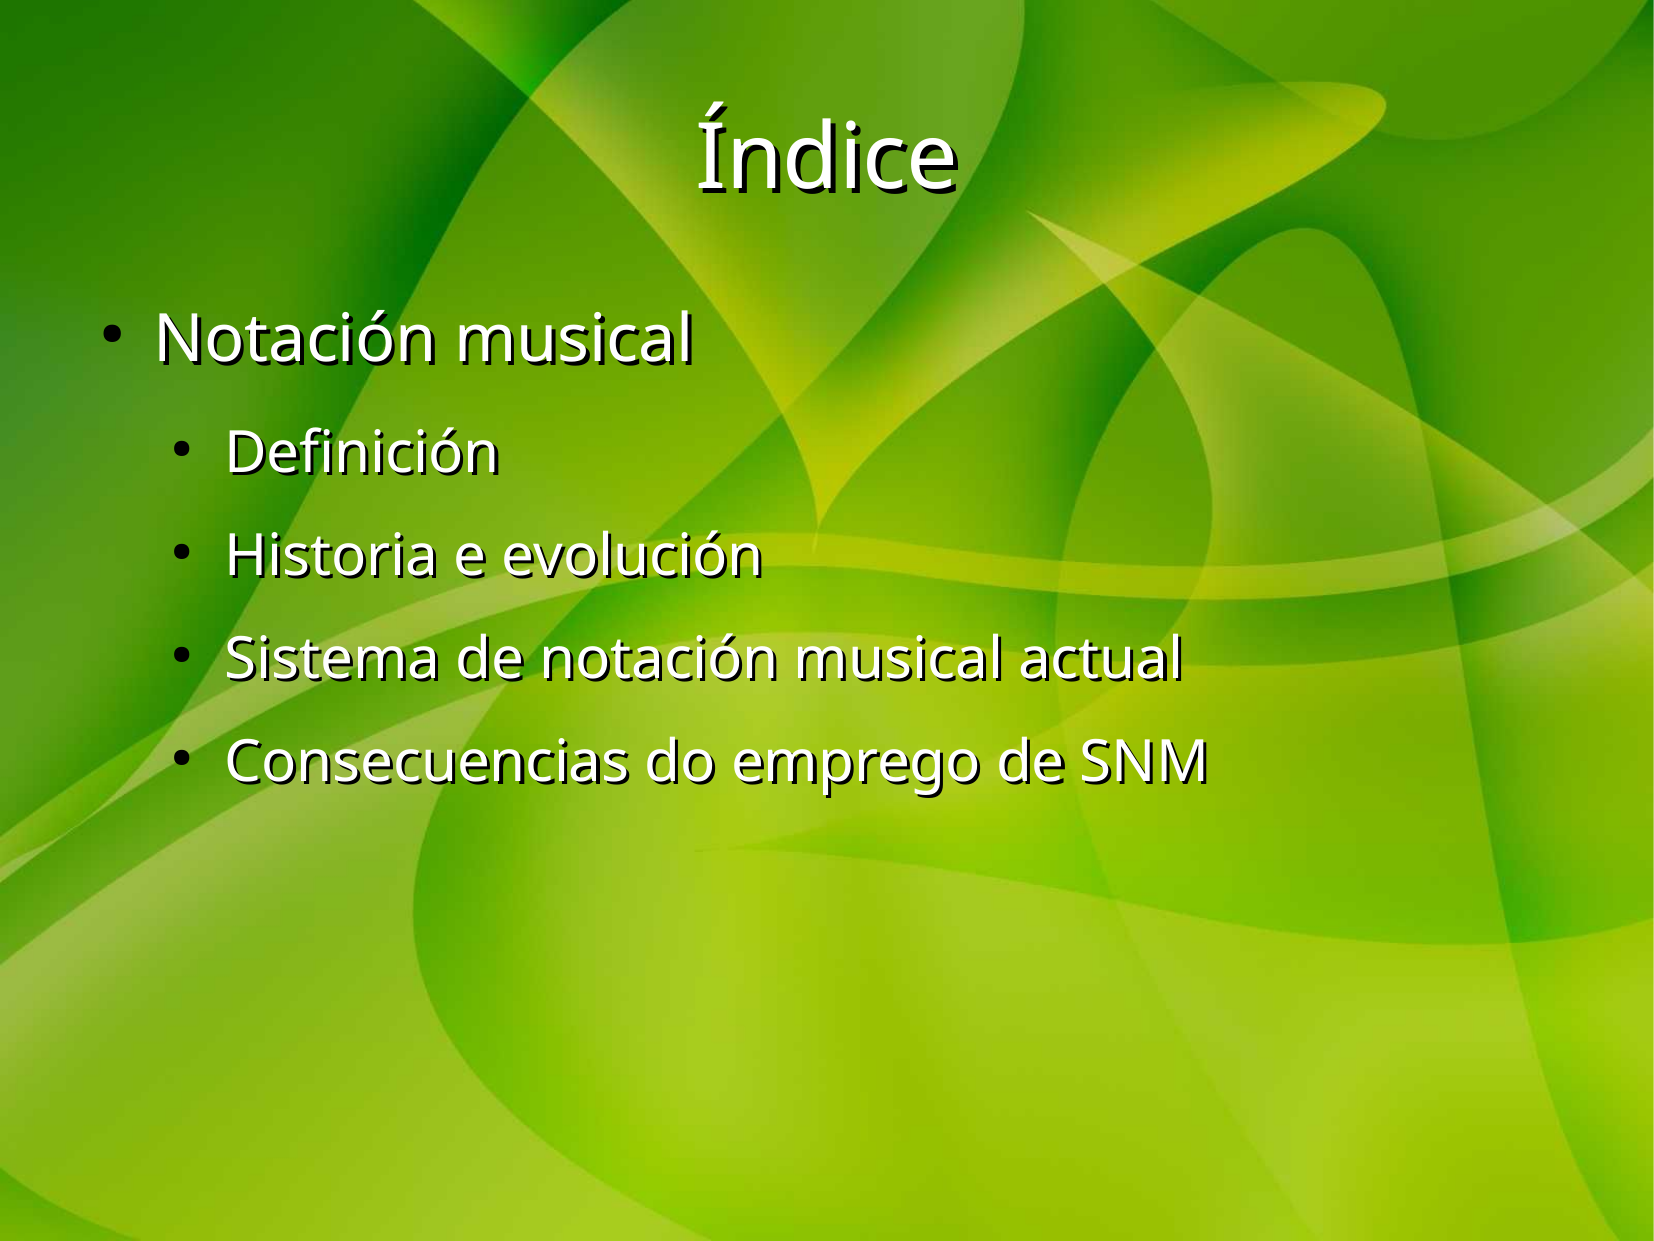

# Índice
Notación musical
Definición
Historia e evolución
Sistema de notación musical actual
Consecuencias do emprego de SNM